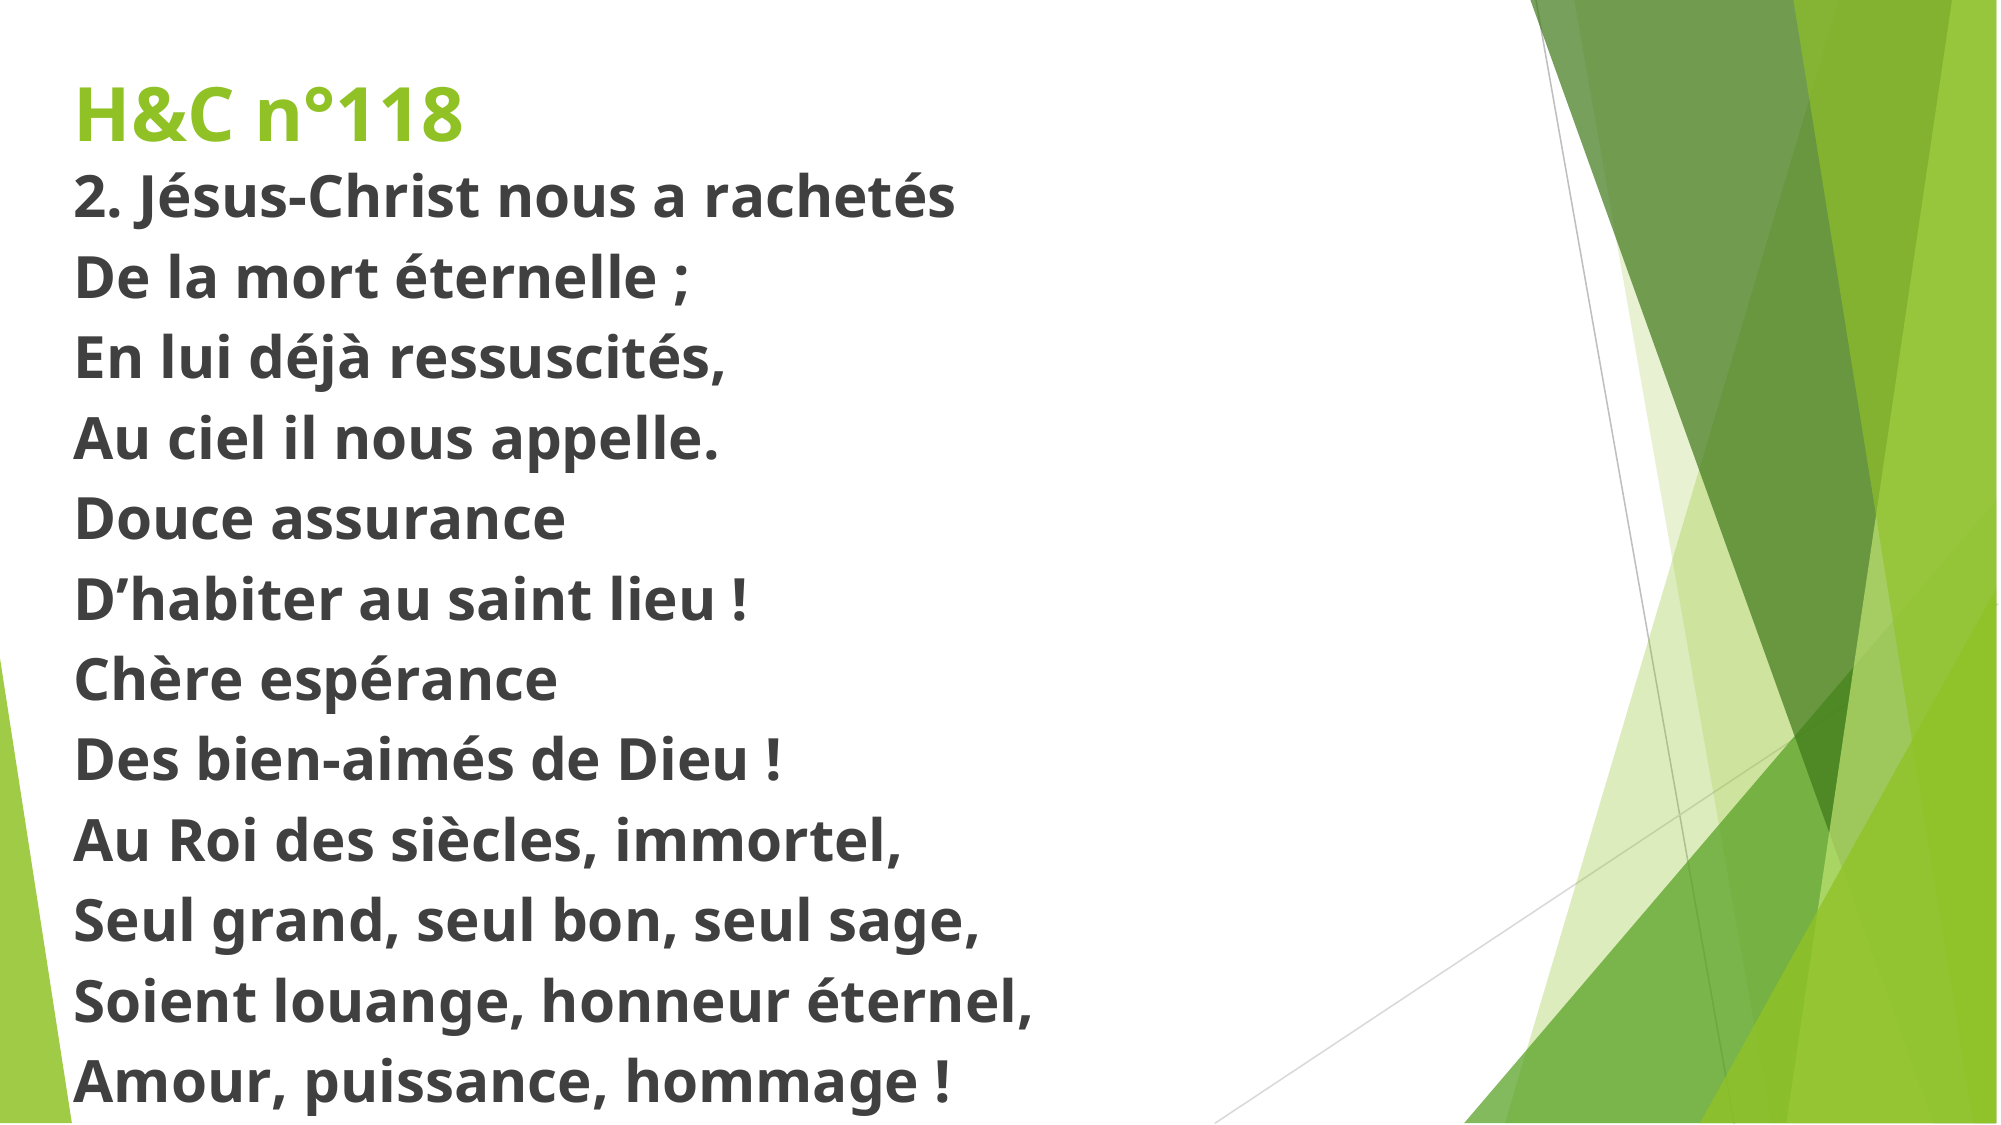

H&C n°118
2. Jésus-Christ nous a rachetés
De la mort éternelle ;
En lui déjà ressuscités,
Au ciel il nous appelle.
Douce assurance
D’habiter au saint lieu !
Chère espérance
Des bien-aimés de Dieu !
Au Roi des siècles, immortel,
Seul grand, seul bon, seul sage,
Soient louange, honneur éternel,
Amour, puissance, hommage !